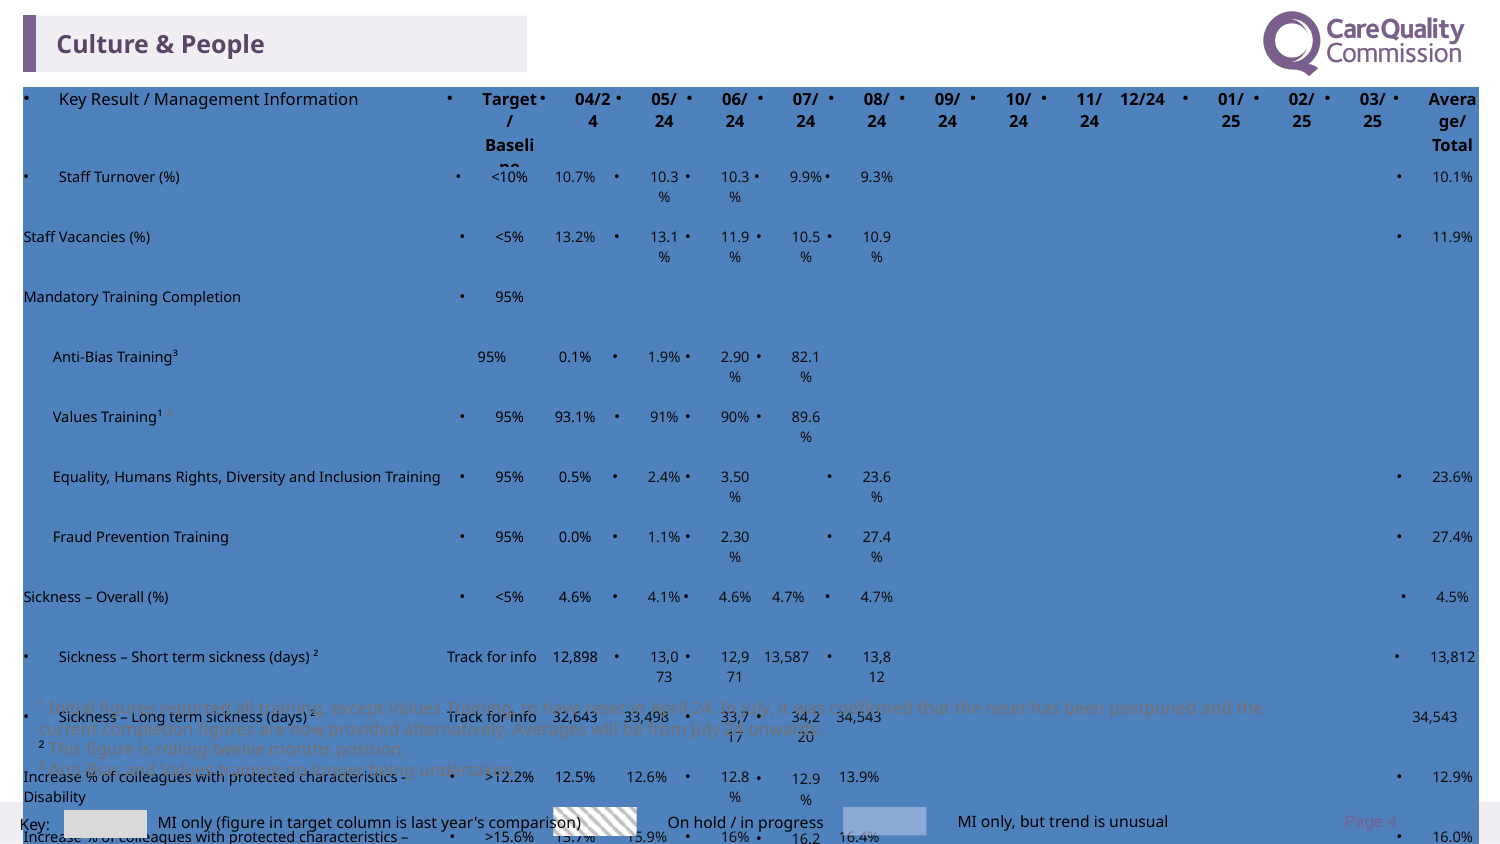

# Culture & People
| Key Result / Management Information | Target / Baseline | 04/24 | 05/24 | 06/24 | 07/24 | 08/24 | 09/24 | 10/24 | 11/24 | 12/24 | 01/25 | 02/25 | 03/25 | Average/Total |
| --- | --- | --- | --- | --- | --- | --- | --- | --- | --- | --- | --- | --- | --- | --- |
| Staff Turnover (%) | <10% | 10.7% | 10.3% | 10.3% | 9.9% | 9.3% | | | | | | | | 10.1% |
| Staff Vacancies (%) | <5% | 13.2% | 13.1% | 11.9% | 10.5% | 10.9% | | | | | | | | 11.9% |
| Mandatory Training Completion | 95% | | | | | | | | | | | | | |
| Anti-Bias Training³ | 95% | 0.1% | 1.9% | 2.90% | 82.1% | | | | | | | | | |
| Values Training¹ ³ | 95% | 93.1% | 91% | 90% | 89.6% | | | | | | | | | |
| Equality, Humans Rights, Diversity and Inclusion Training | 95% | 0.5% | 2.4% | 3.50% | | 23.6% | | | | | | | | 23.6% |
| Fraud Prevention Training | 95% | 0.0% | 1.1% | 2.30% | | 27.4% | | | | | | | | 27.4% |
| Sickness – Overall (%) | <5% | 4.6% | 4.1% | 4.6% | 4.7% | 4.7% | | | | | | | | 4.5% |
| Sickness – Short term sickness (days) ² | Track for info | 12,898 | 13,073 | 12,971 | 13,587 | 13,812 | | | | | | | | 13,812 |
| Sickness – Long term sickness (days) ² | Track for info | 32,643 | 33,498 | 33,717 | 34,220 | 34,543 | | | | | | | | 34,543 |
| Increase % of colleagues with protected characteristics - Disability | >12.2% | 12.5% | 12.6% | 12.8% | 12.9% | 13.9% | | | | | | | | 12.9% |
| Increase % of colleagues with protected characteristics – Ethnicity | >15.6% | 15.7% | 15.9% | 16% | 16.2% | 16.4% | | | | | | | | 16.0% |
| Increase positive sentiment on 'Recommend CQC as a place to work' | >43% | 43% | 43% | 43% | 43% | 43% | | | | | | | | 43% |
| Increase positive sentiment on 'I feel empowered by my line manager' | >73% | 73% | 73% | 73% | 73% | 73% | | | | | | | | 73% |
| Volume of colleagues speaking up (CQC colleagues) | Track for info | 5 | 22 | 16 | 15 | 2 | | | | | | | | 12 |
¹ Initial figures reported all training, except Values Training, to have reset in April 24. In July, it was confirmed that the reset has been postponed and the current completion figures are now provided alternatively. Averages will be from July 24 onwards.
² This figure is rolling twelve months position.
³ Anti-Bias and Values training no longer being undertaken.
Page 4
MI only, but trend is unusual
MI only (figure in target column is last year's comparison)
On hold / in progress
Key: